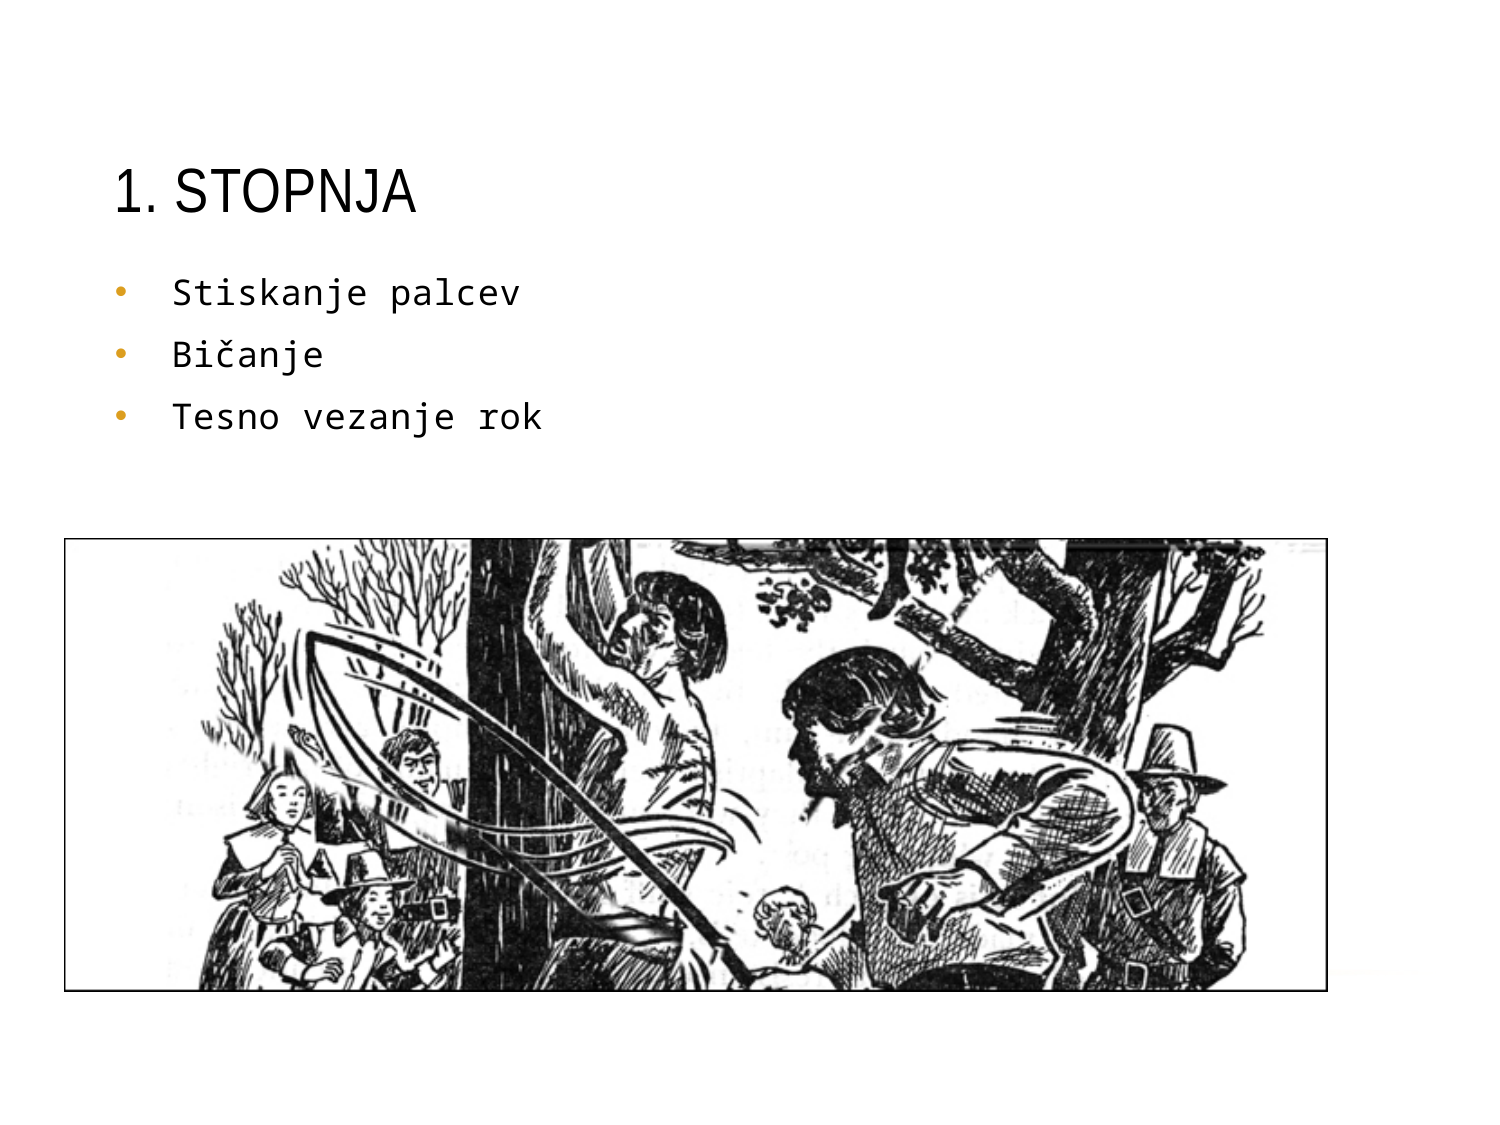

# 1. stopnja
Stiskanje palcev
Bičanje
Tesno vezanje rok